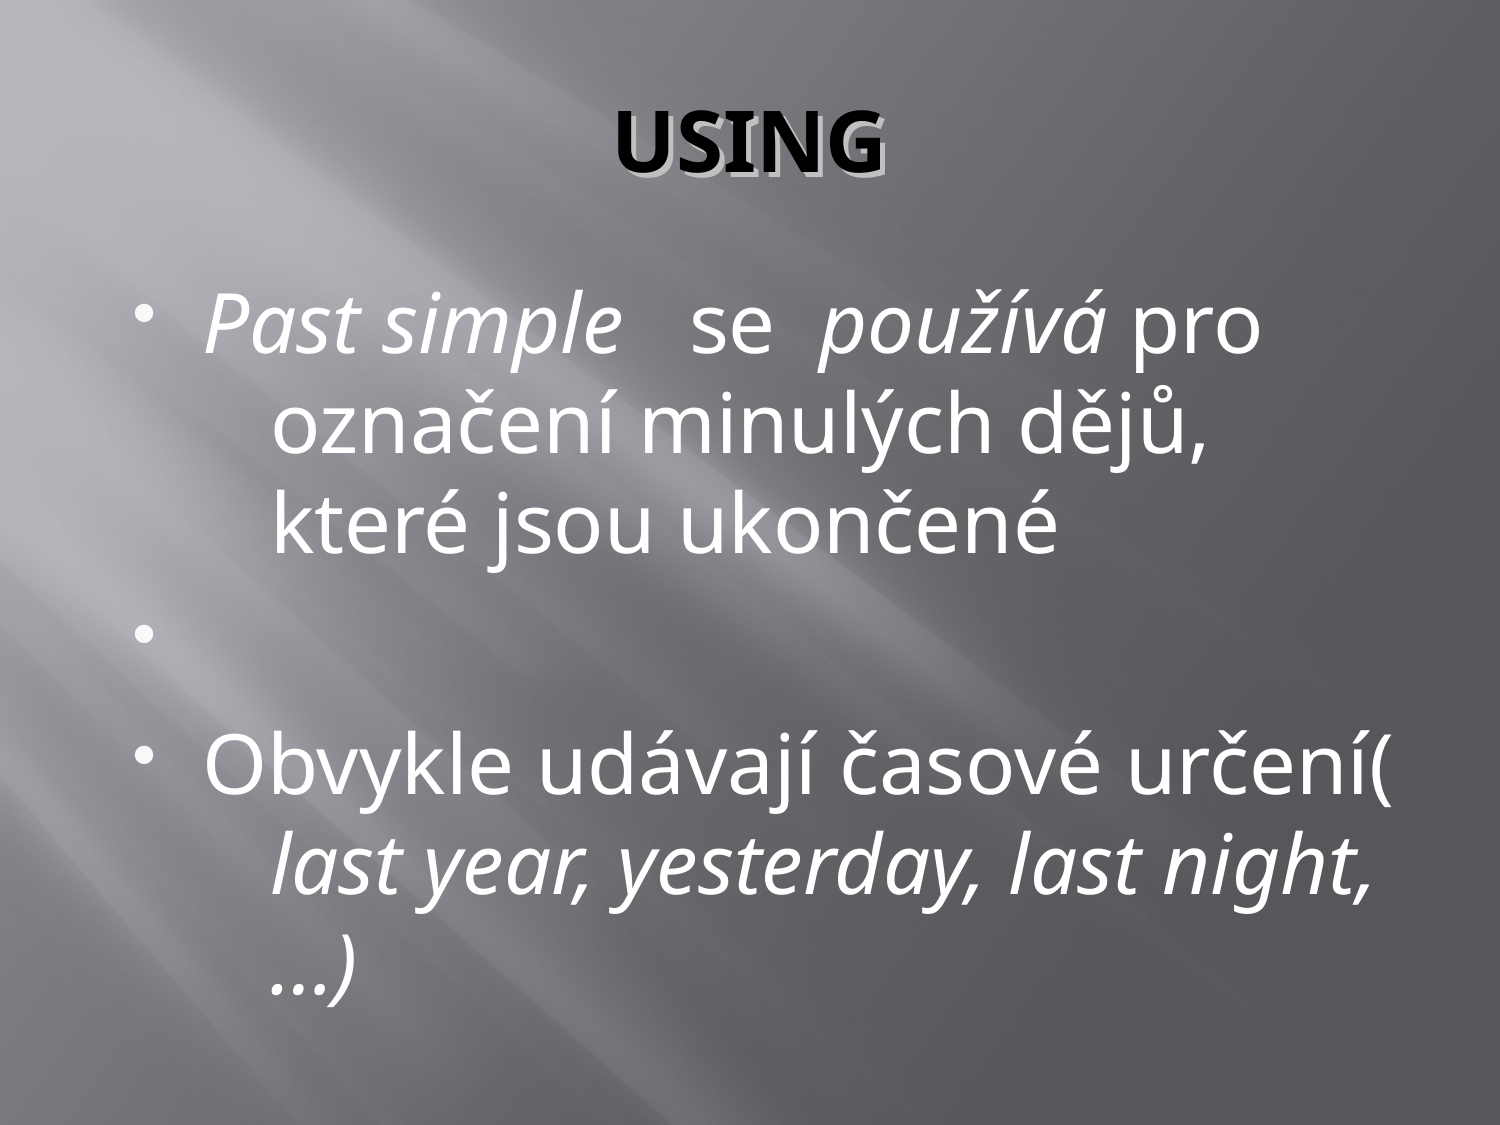

# USING
Past simple se používá pro označení minulých dějů, které jsou ukončené
Obvykle udávají časové určení( last year, yesterday, last night,…)